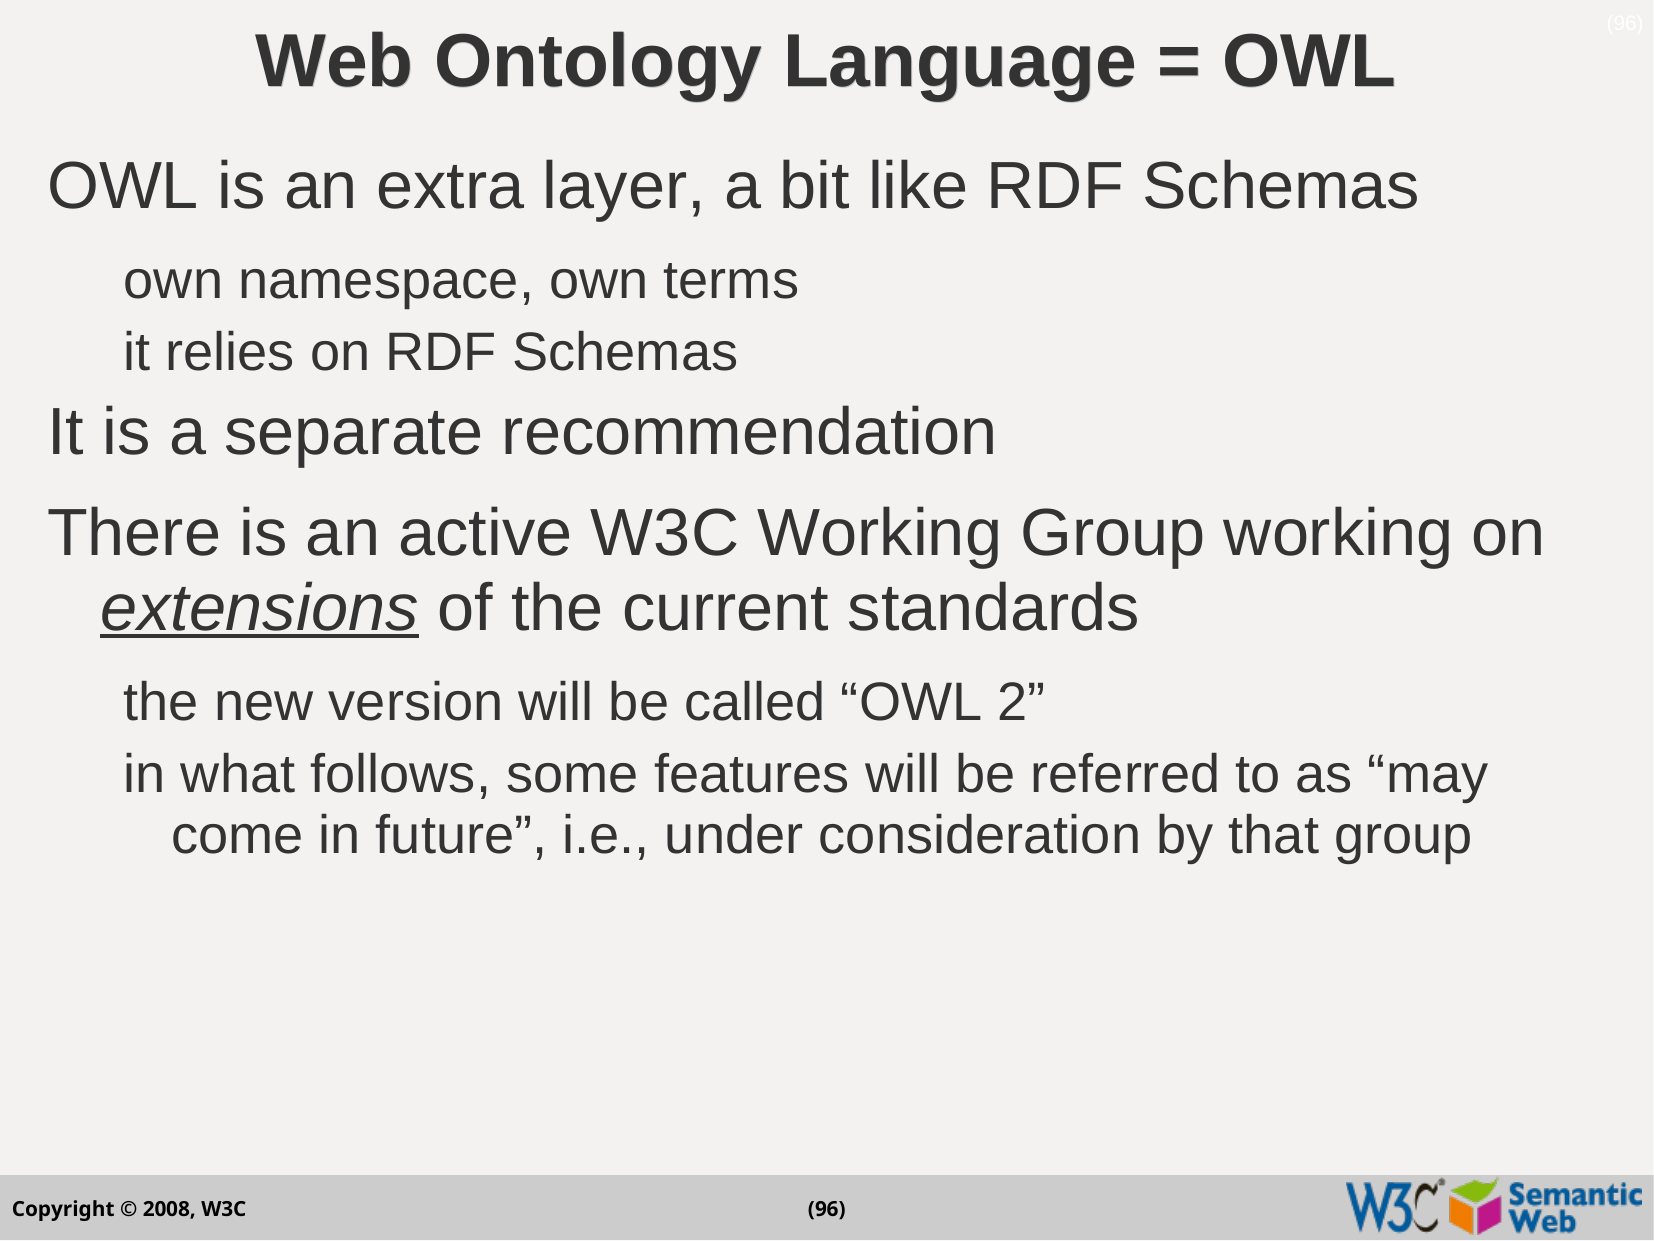

# Web Ontology Language = OWL
OWL is an extra layer, a bit like RDF Schemas
own namespace, own terms
it relies on RDF Schemas
It is a separate recommendation
There is an active W3C Working Group working on extensions of the current standards
the new version will be called “OWL 2”
in what follows, some features will be referred to as “may come in future”, i.e., under consideration by that group